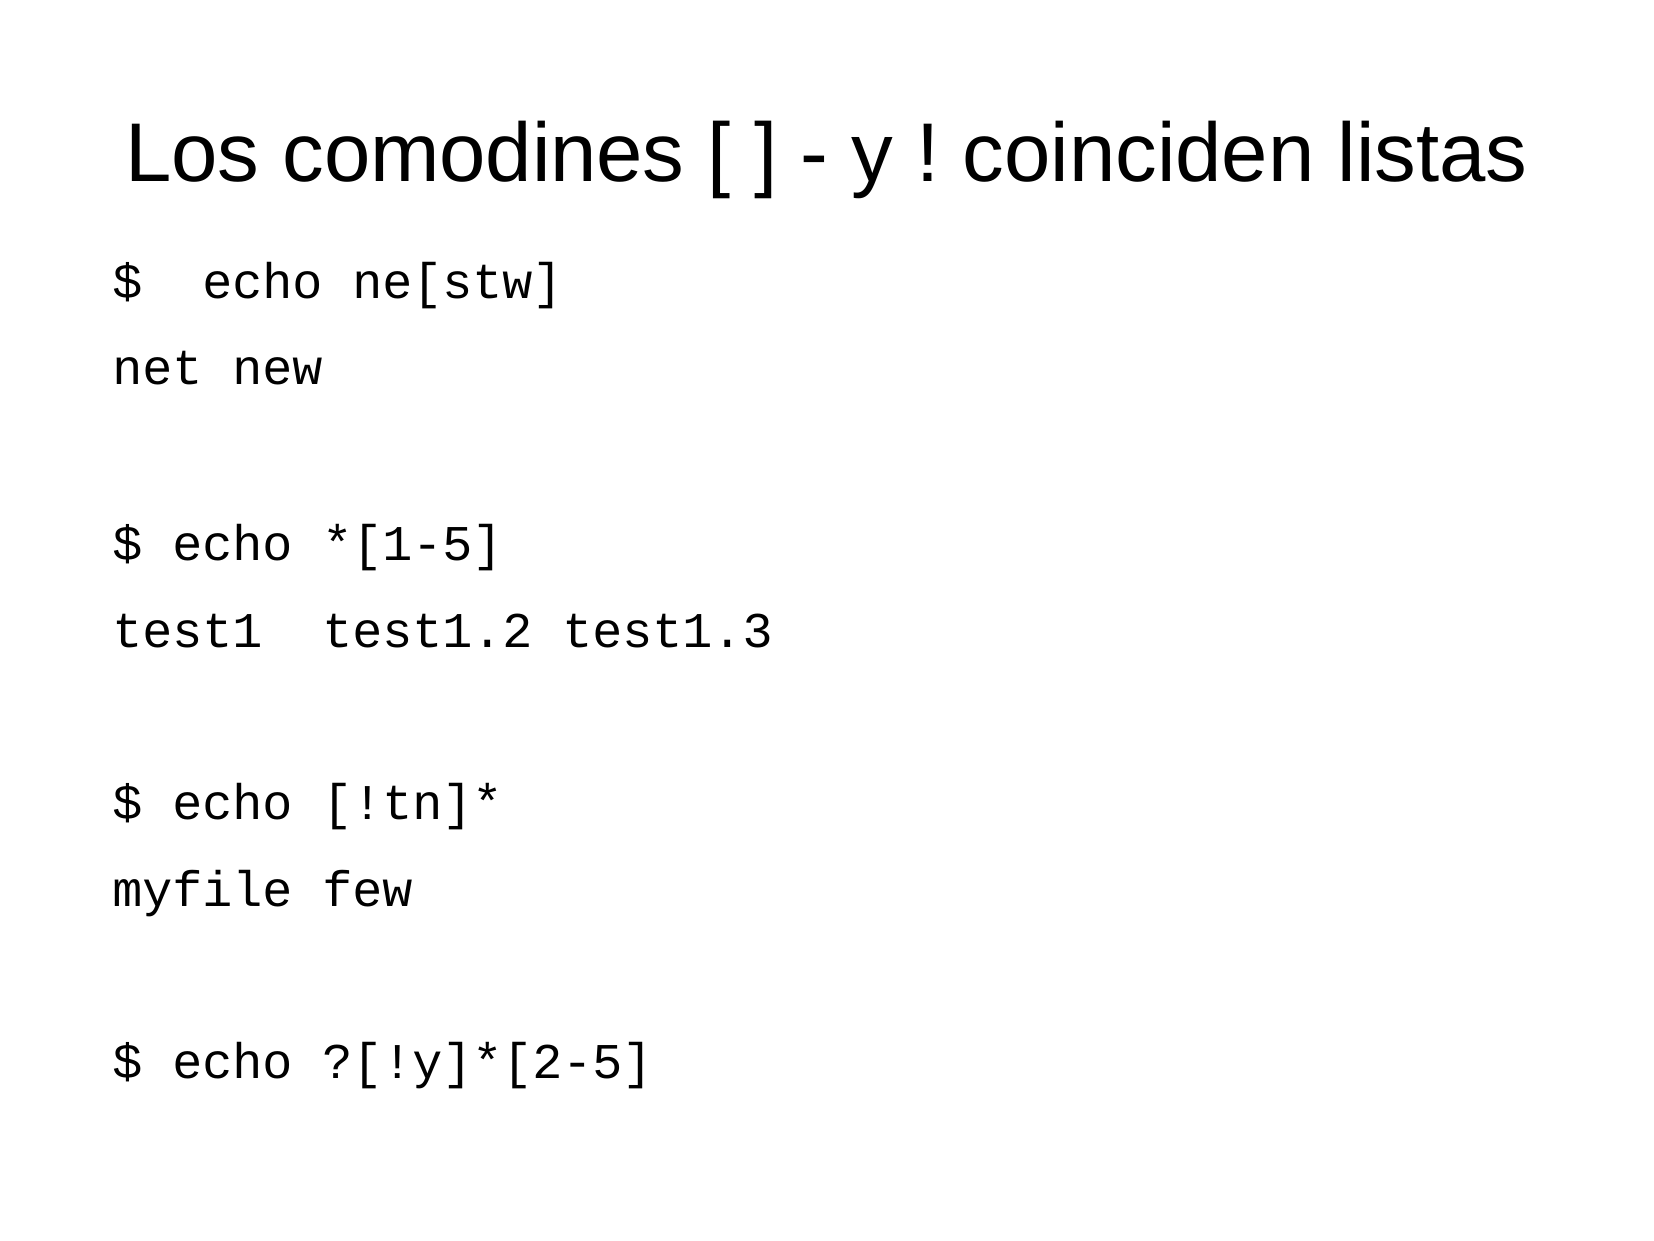

# Los comodines [ ] - y ! coinciden listas
$ echo ne[stw]
net new
$ echo *[1-5]
test1 test1.2 test1.3
$ echo [!tn]*
myfile few
$ echo ?[!y]*[2-5]